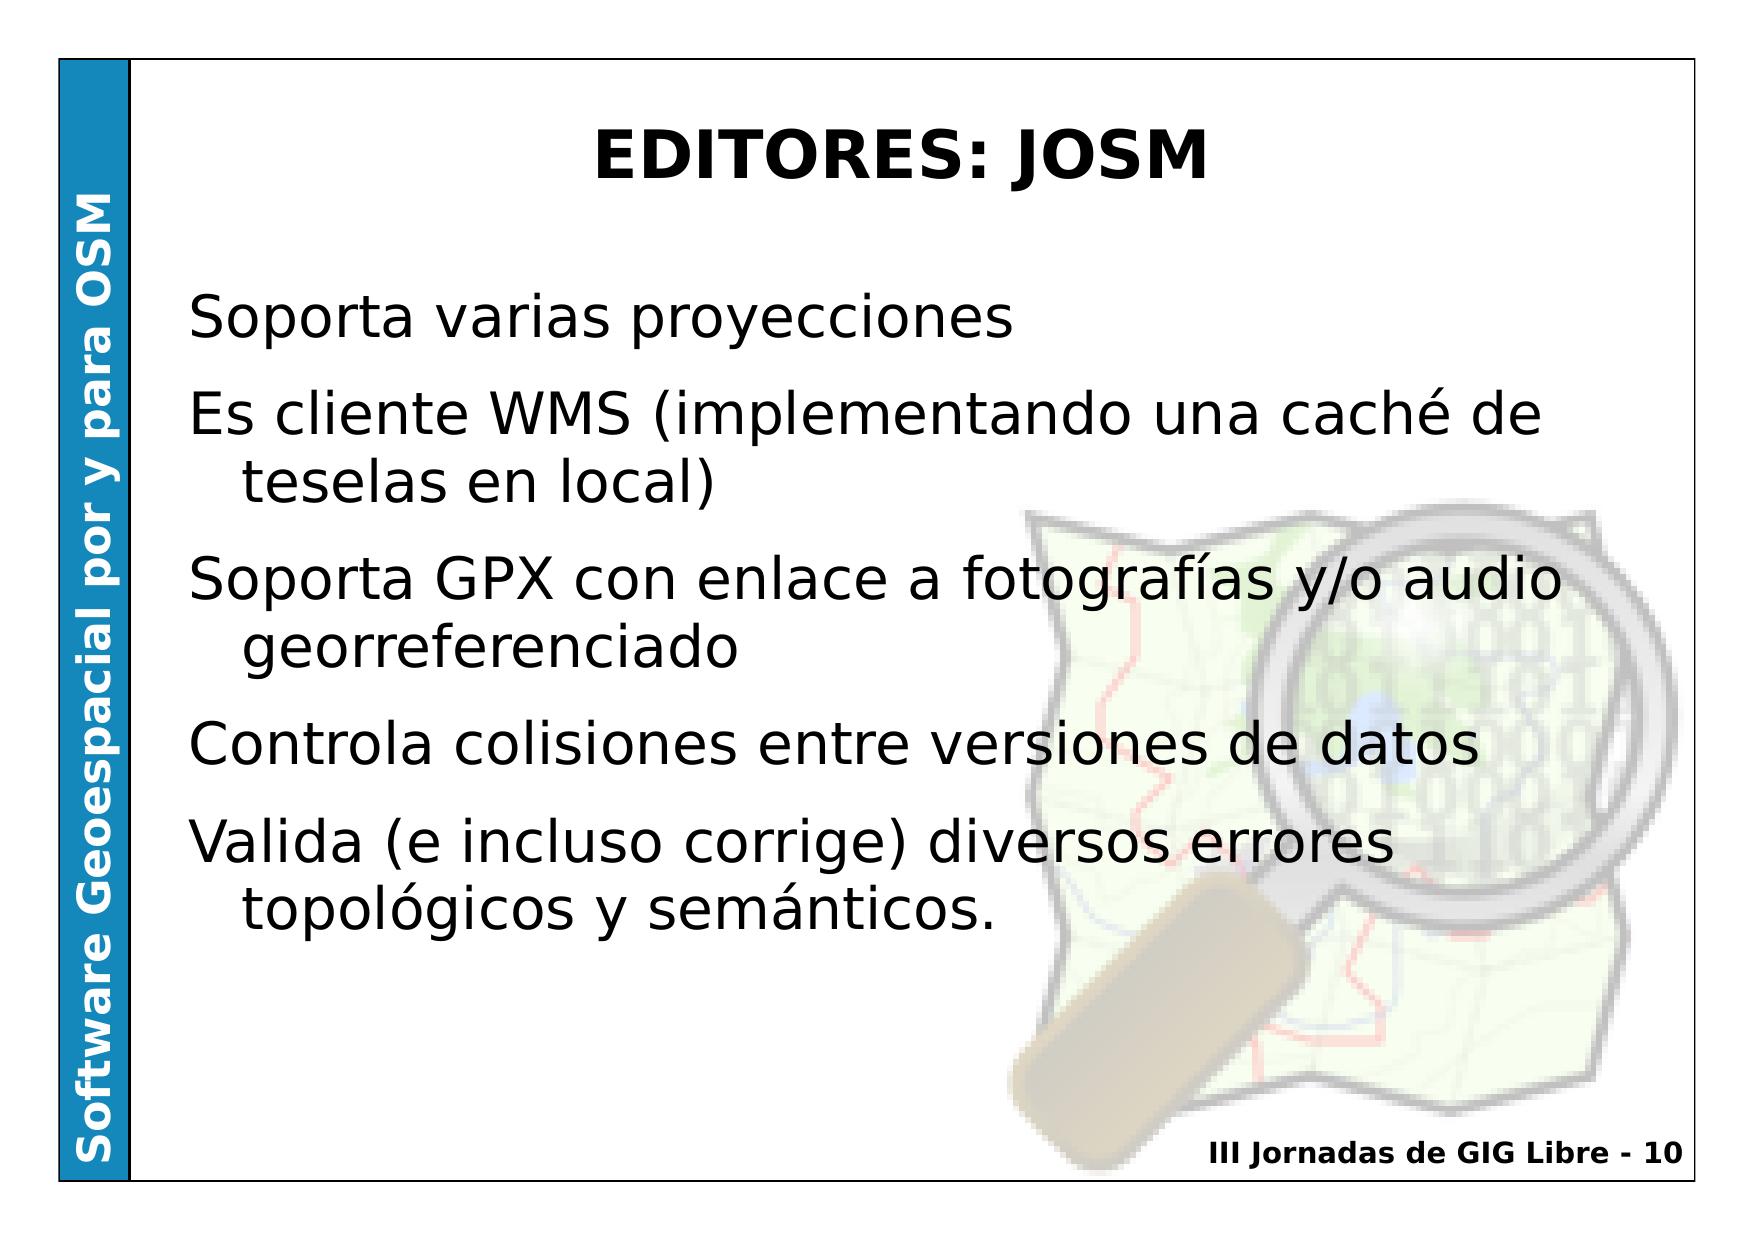

# EDITORES: JOSM
Soporta varias proyecciones
Es cliente WMS (implementando una caché de teselas en local)
Soporta GPX con enlace a fotografías y/o audio georreferenciado
Controla colisiones entre versiones de datos
Valida (e incluso corrige) diversos errores topológicos y semánticos.
10